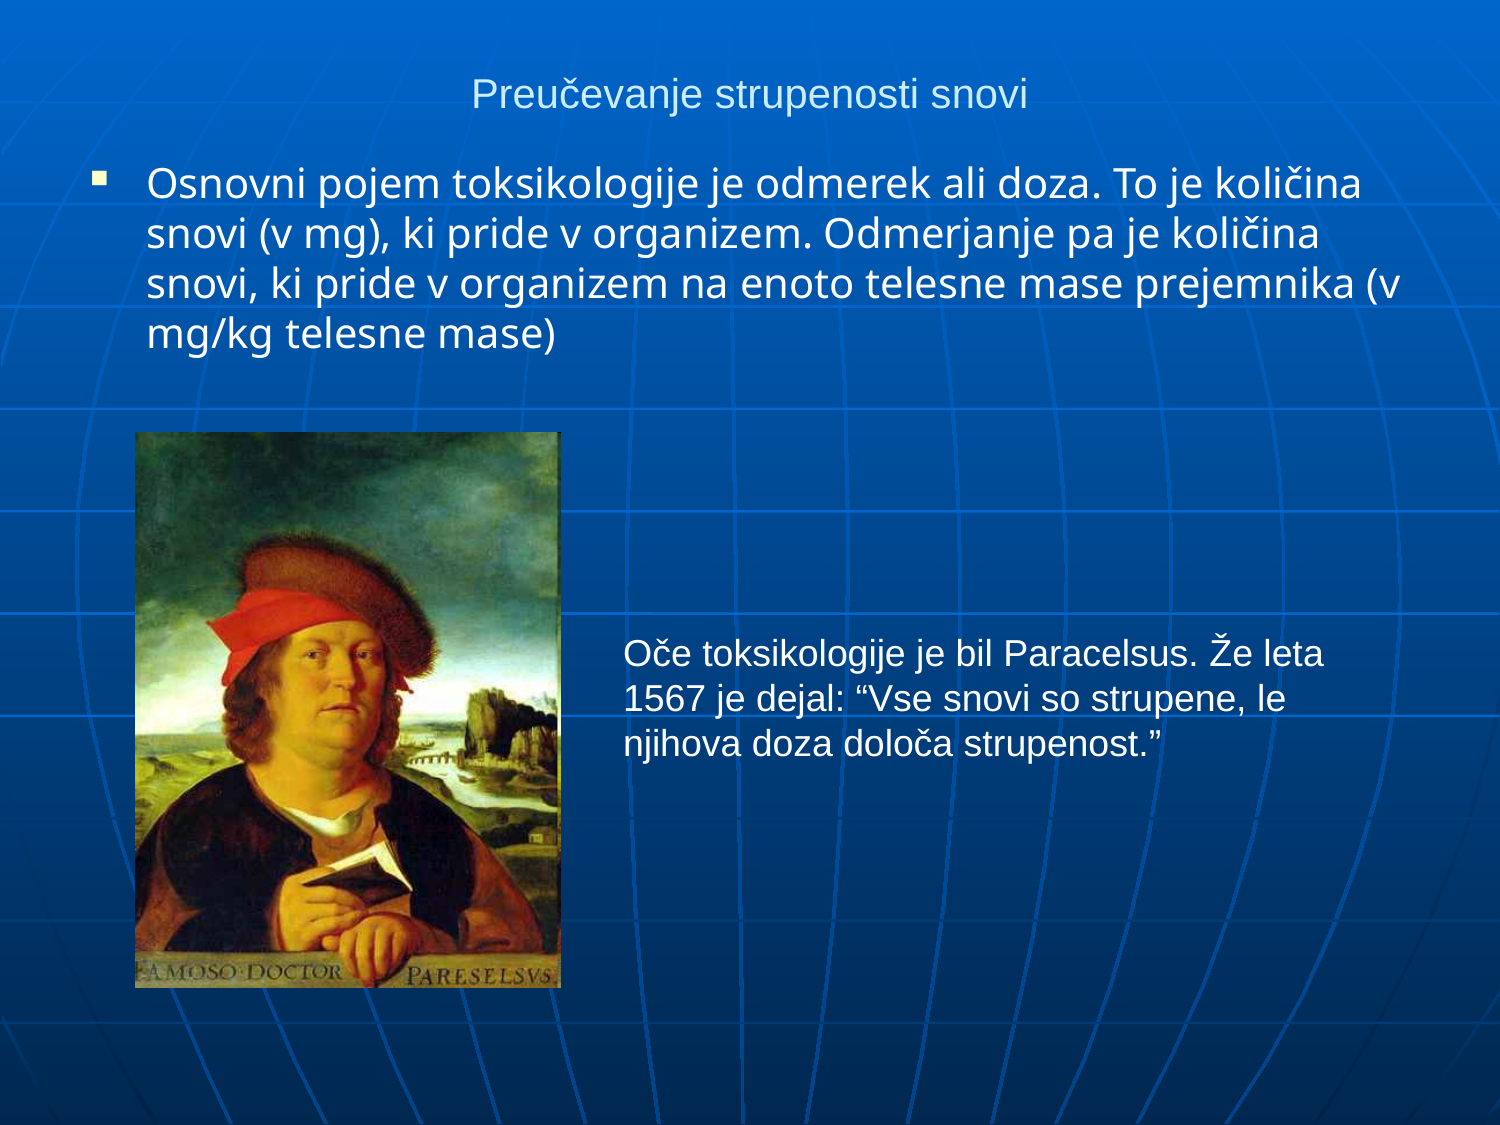

# Preučevanje strupenosti snovi
Osnovni pojem toksikologije je odmerek ali doza. To je količina snovi (v mg), ki pride v organizem. Odmerjanje pa je količina snovi, ki pride v organizem na enoto telesne mase prejemnika (v mg/kg telesne mase)
Oče toksikologije je bil Paracelsus. Že leta 1567 je dejal: “Vse snovi so strupene, le njihova doza določa strupenost.”